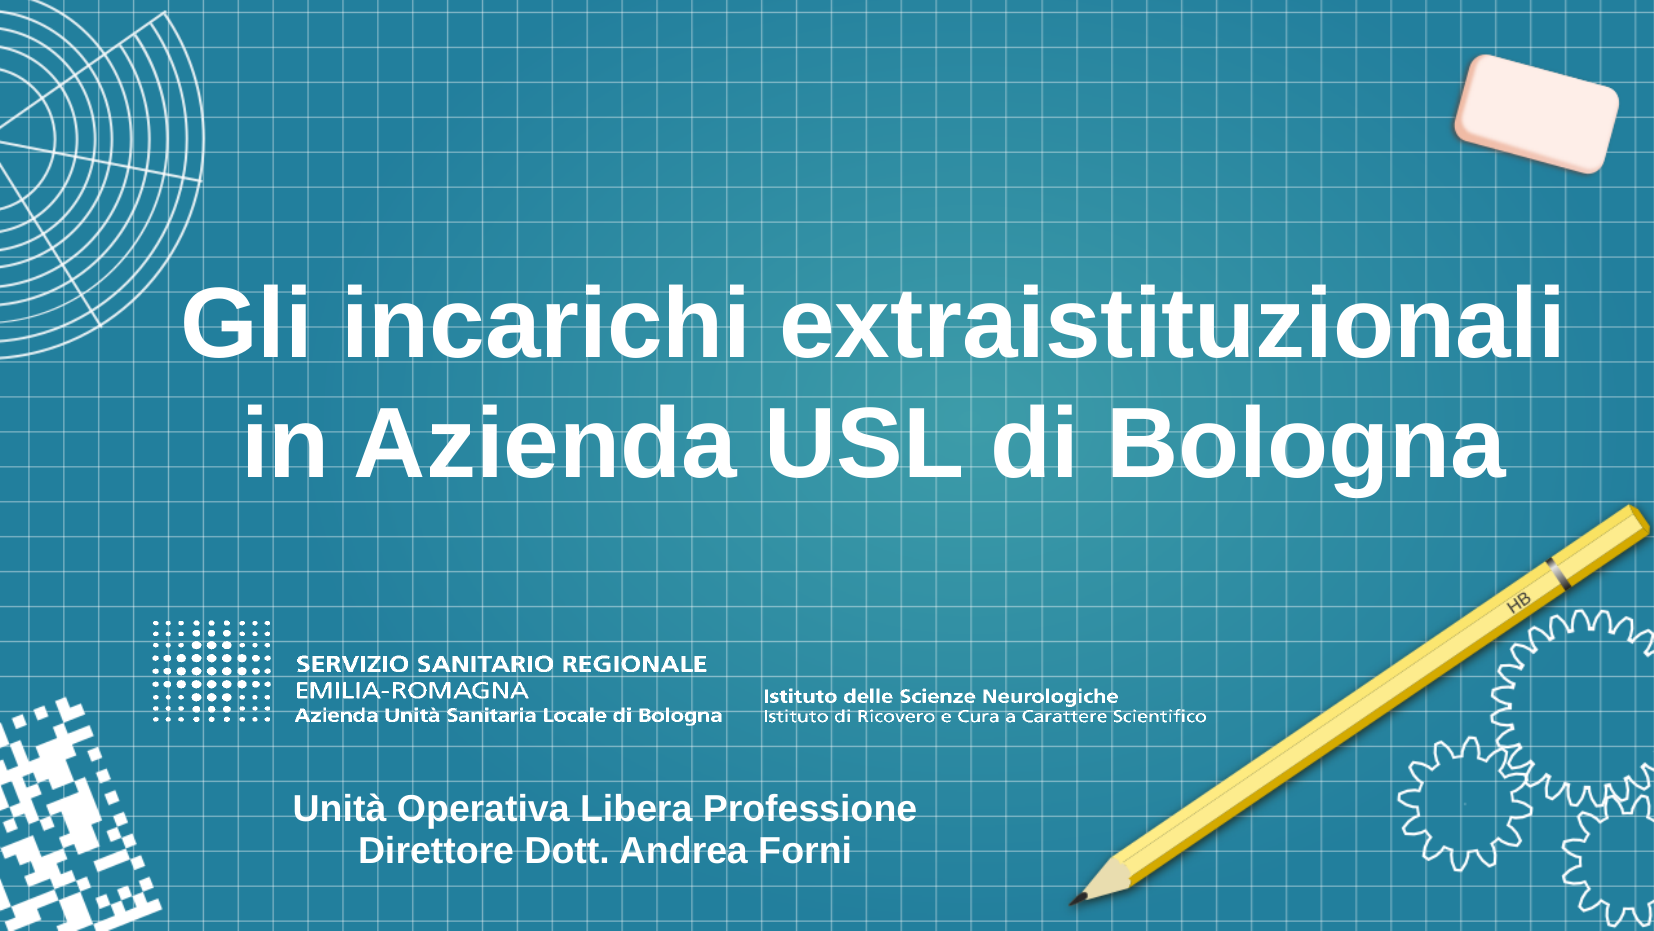

# Gli incarichi extraistituzionali in Azienda USL di Bologna
Unità Operativa Libera Professione
Direttore Dott. Andrea Forni